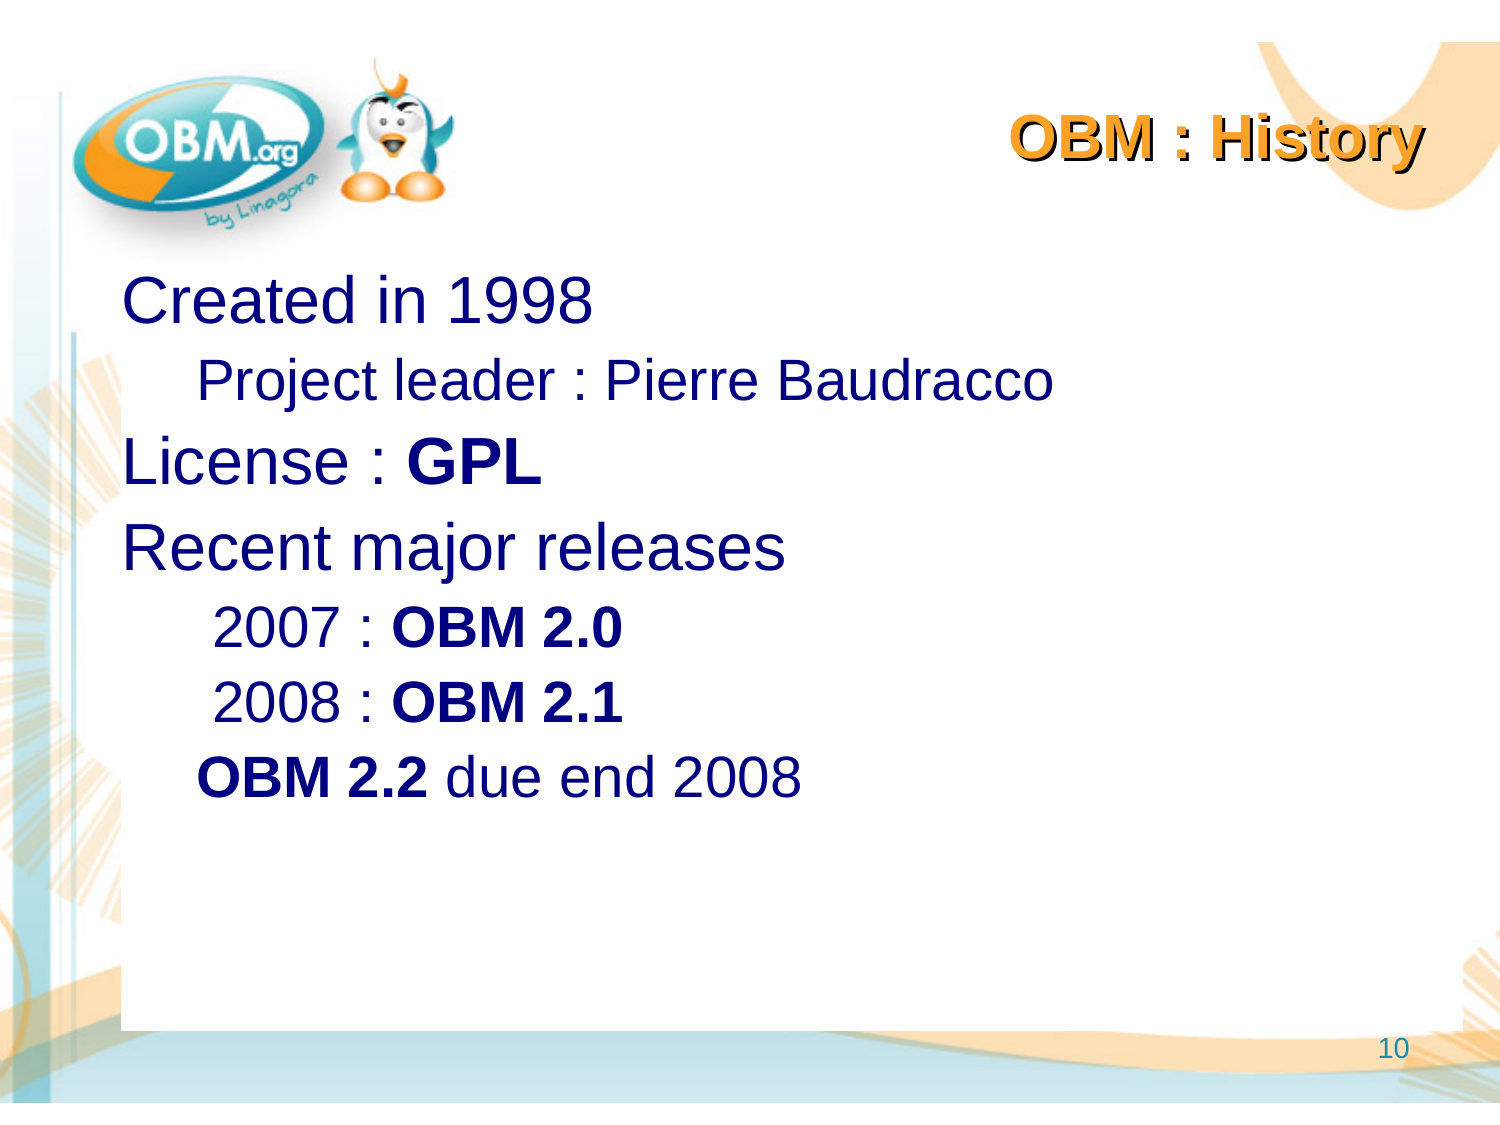

# OBM : History
Created in 1998
Project leader : Pierre Baudracco
License : GPL
Recent major releases
 2007 : OBM 2.0
 2008 : OBM 2.1
OBM 2.2 due end 2008
10